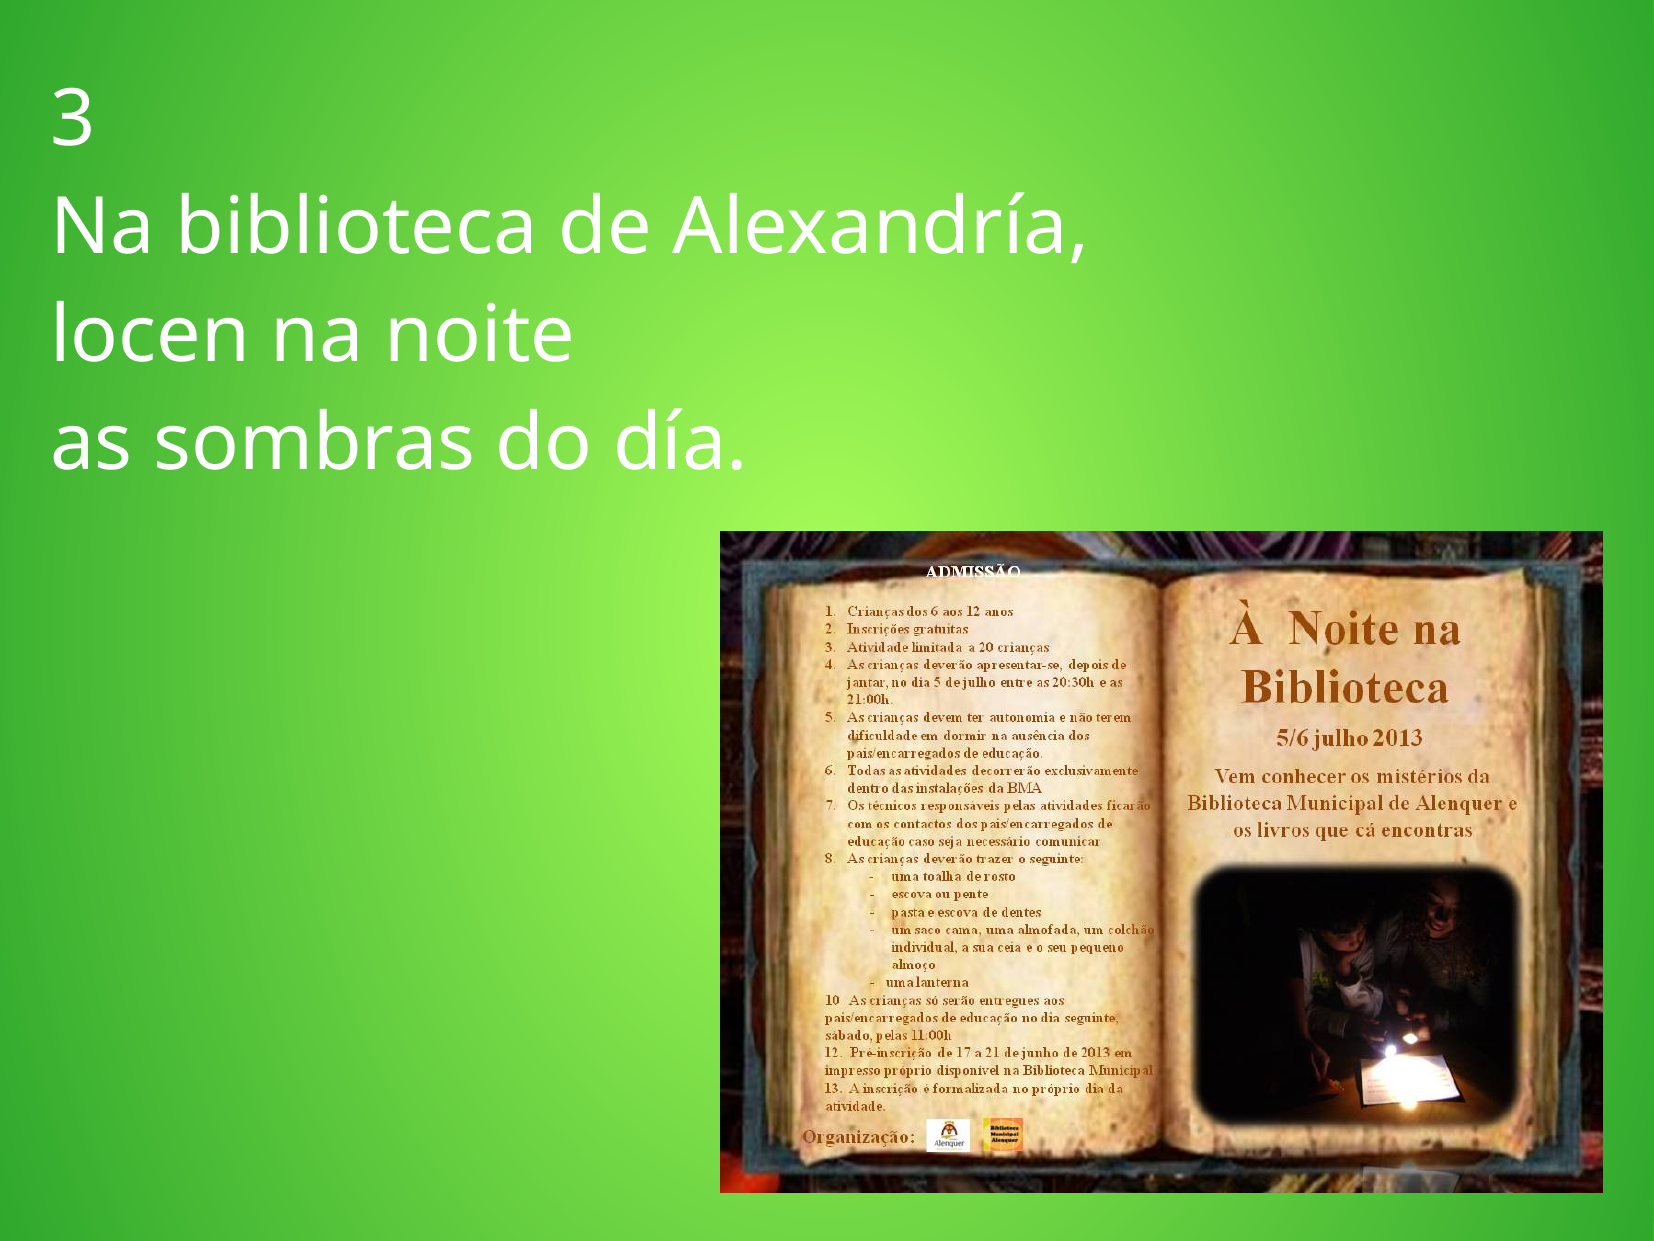

3
Na biblioteca de Alexandría,
locen na noite
as sombras do día.